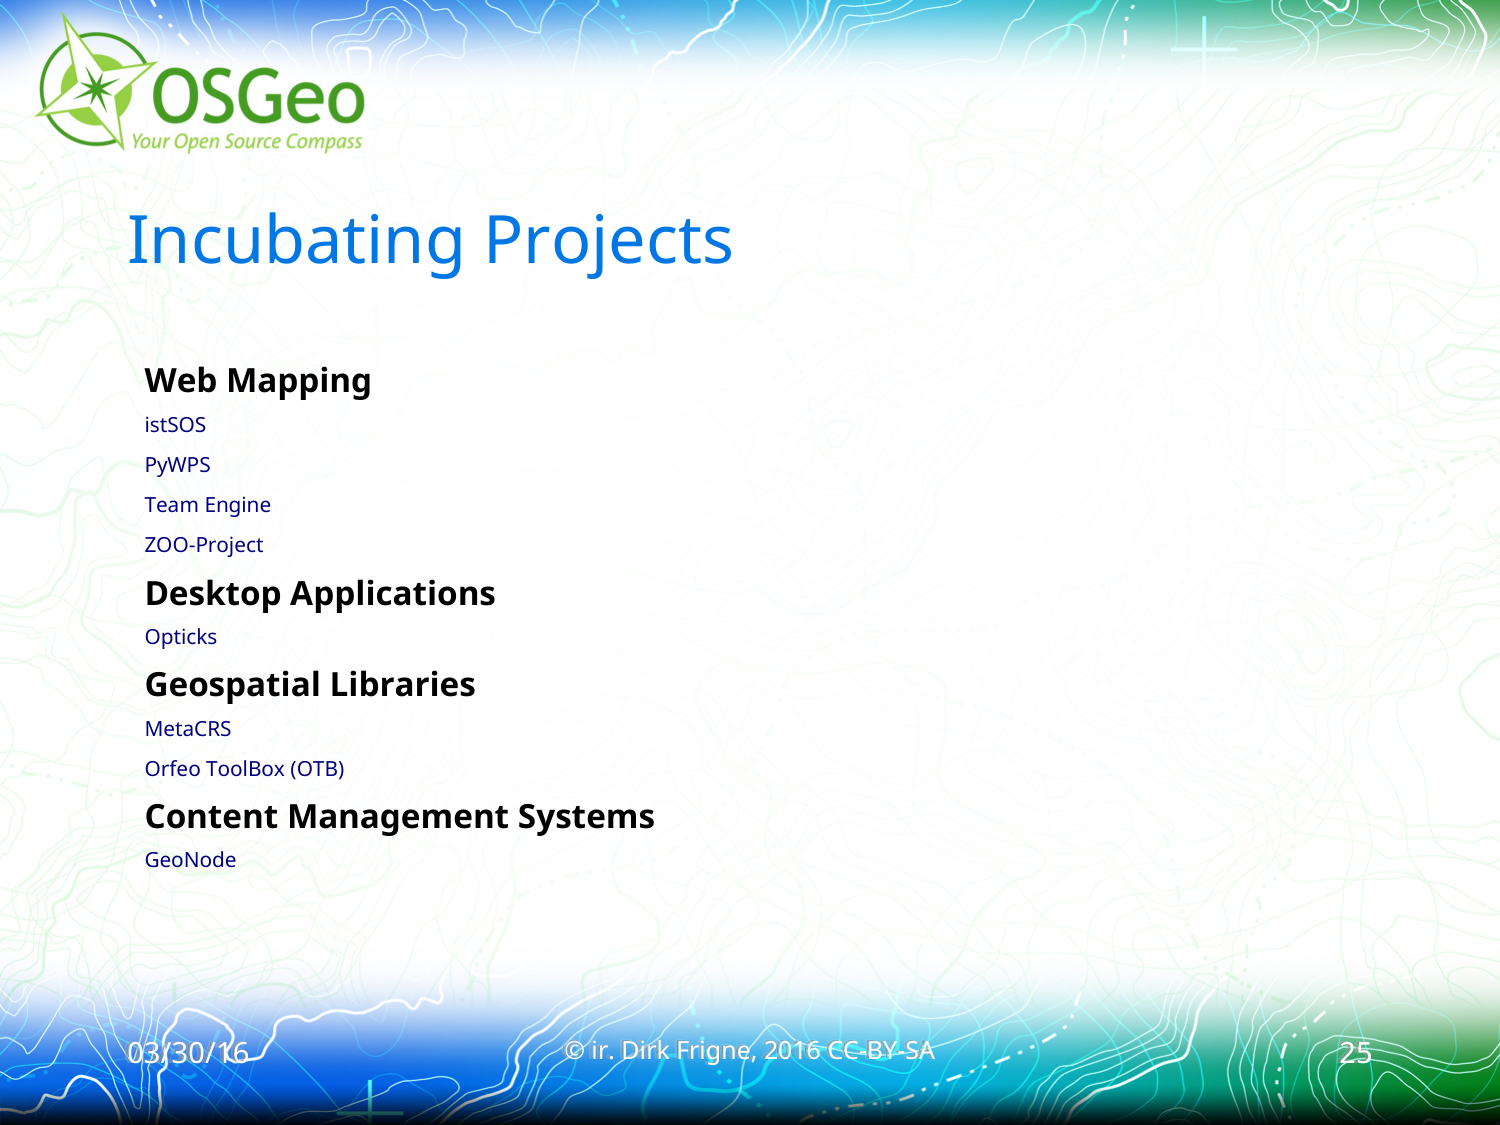

# Incubating Projects
Web Mapping
istSOS
PyWPS
Team Engine
ZOO-Project
Desktop Applications
Opticks
Geospatial Libraries
MetaCRS
Orfeo ToolBox (OTB)
Content Management Systems
GeoNode
03/30/16
© ir. Dirk Frigne, 2016 CC-BY-SA
25